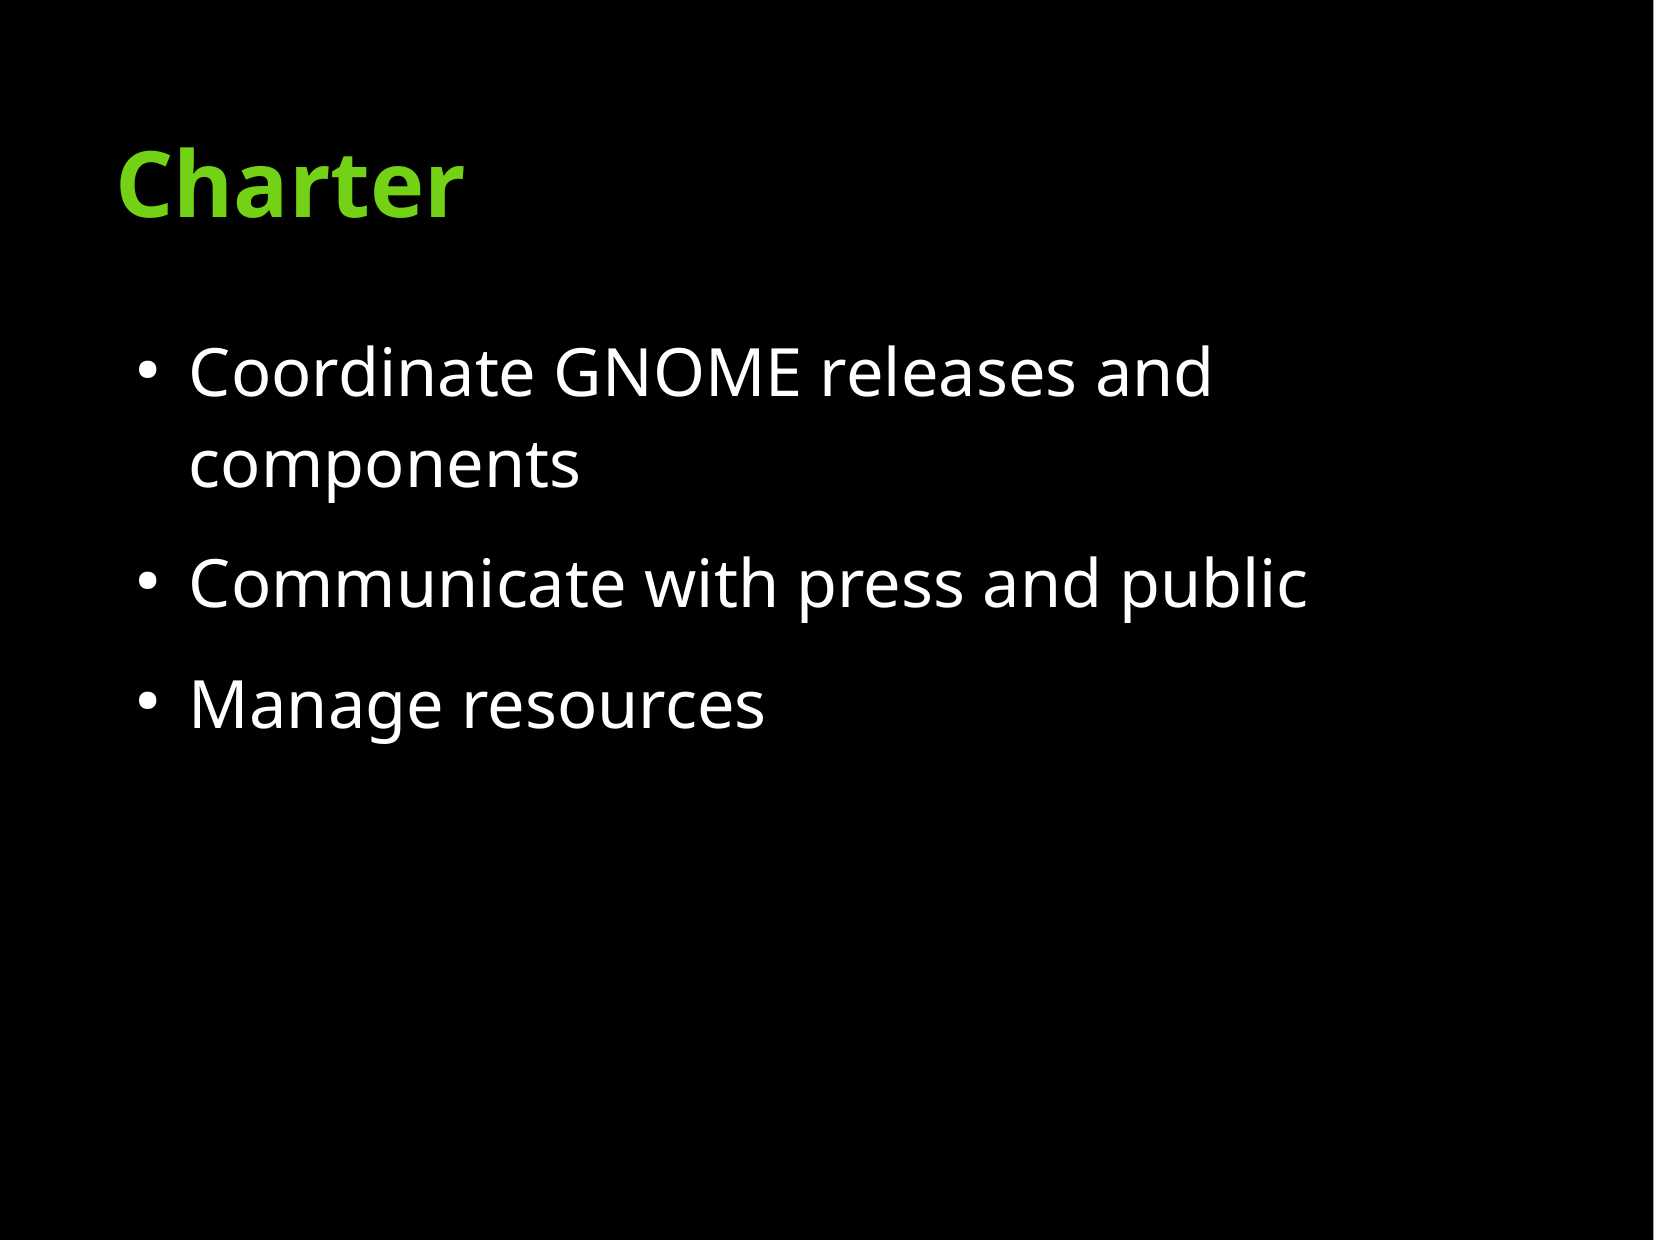

# Charter
Coordinate GNOME releases and components
Communicate with press and public
Manage resources